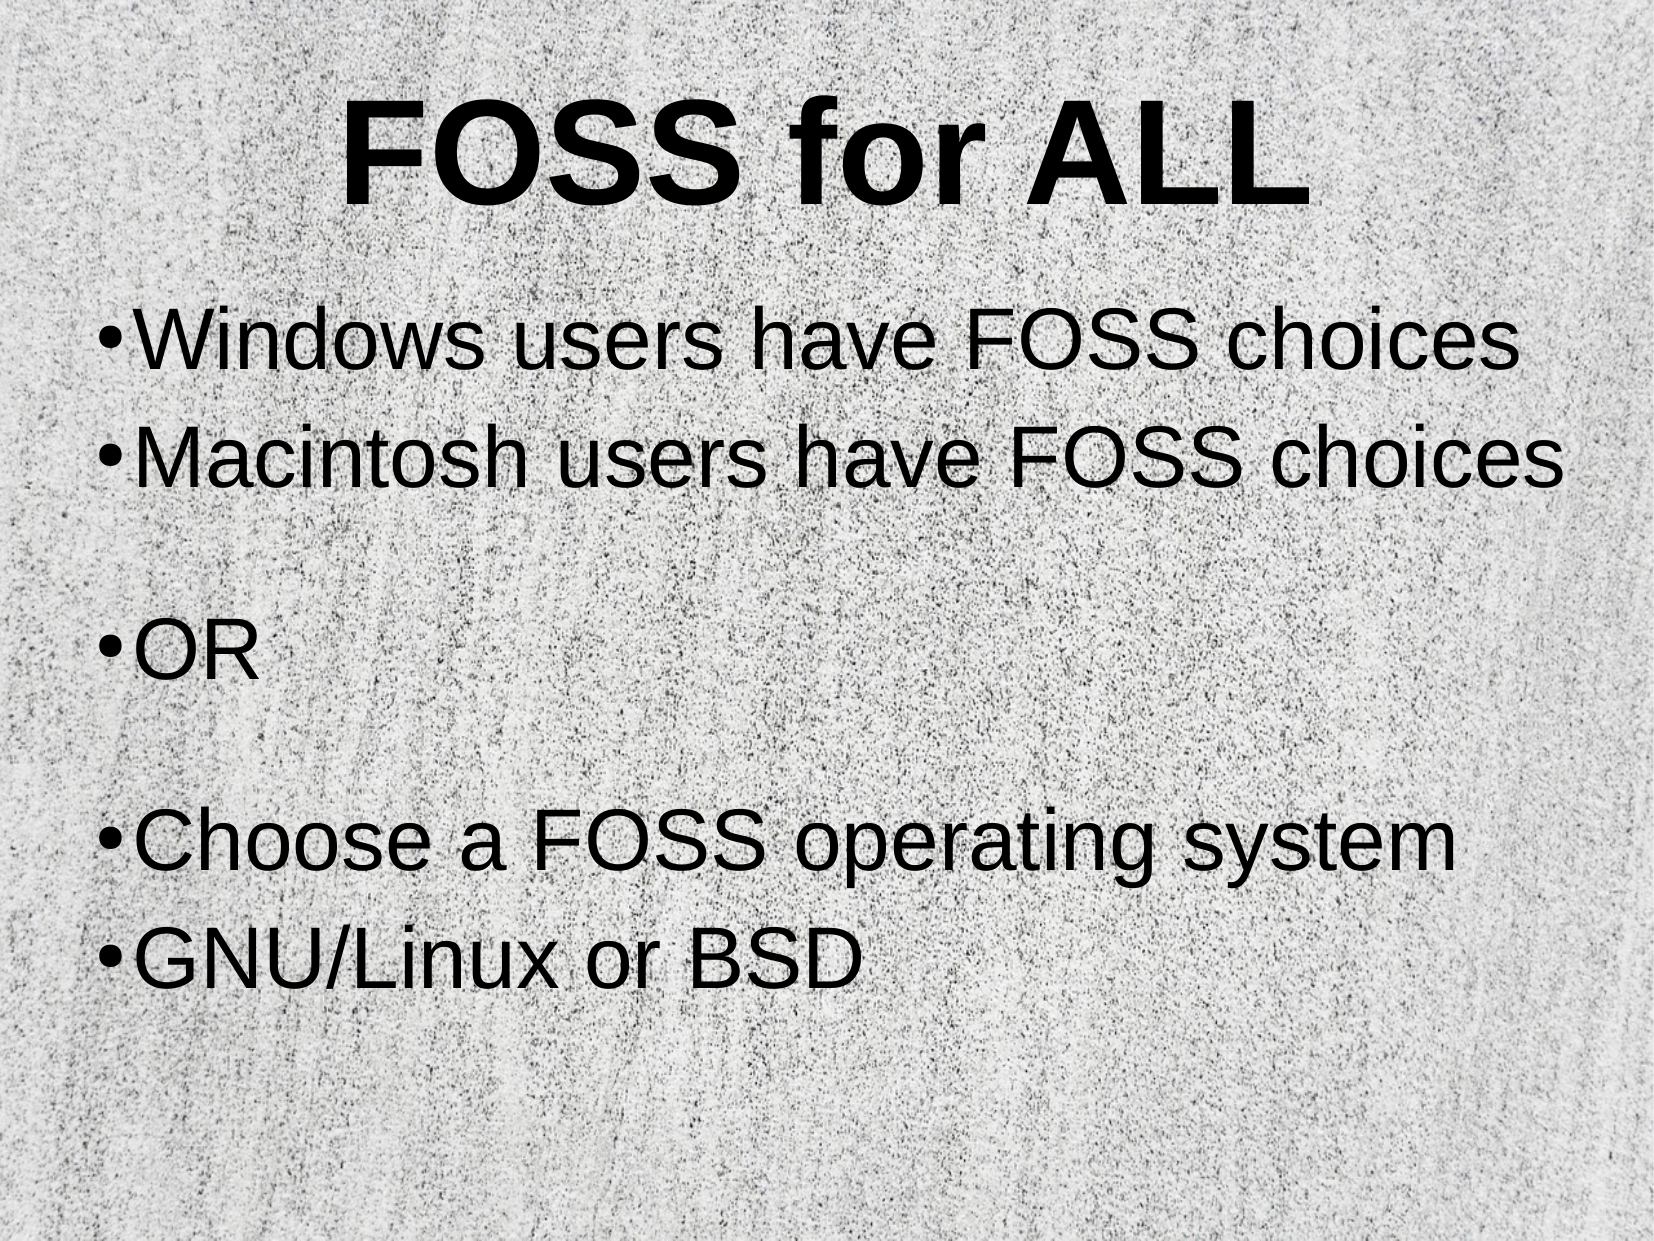

# FOSS for ALL
Windows users have FOSS choices
Macintosh users have FOSS choices
OR
Choose a FOSS operating system
GNU/Linux or BSD